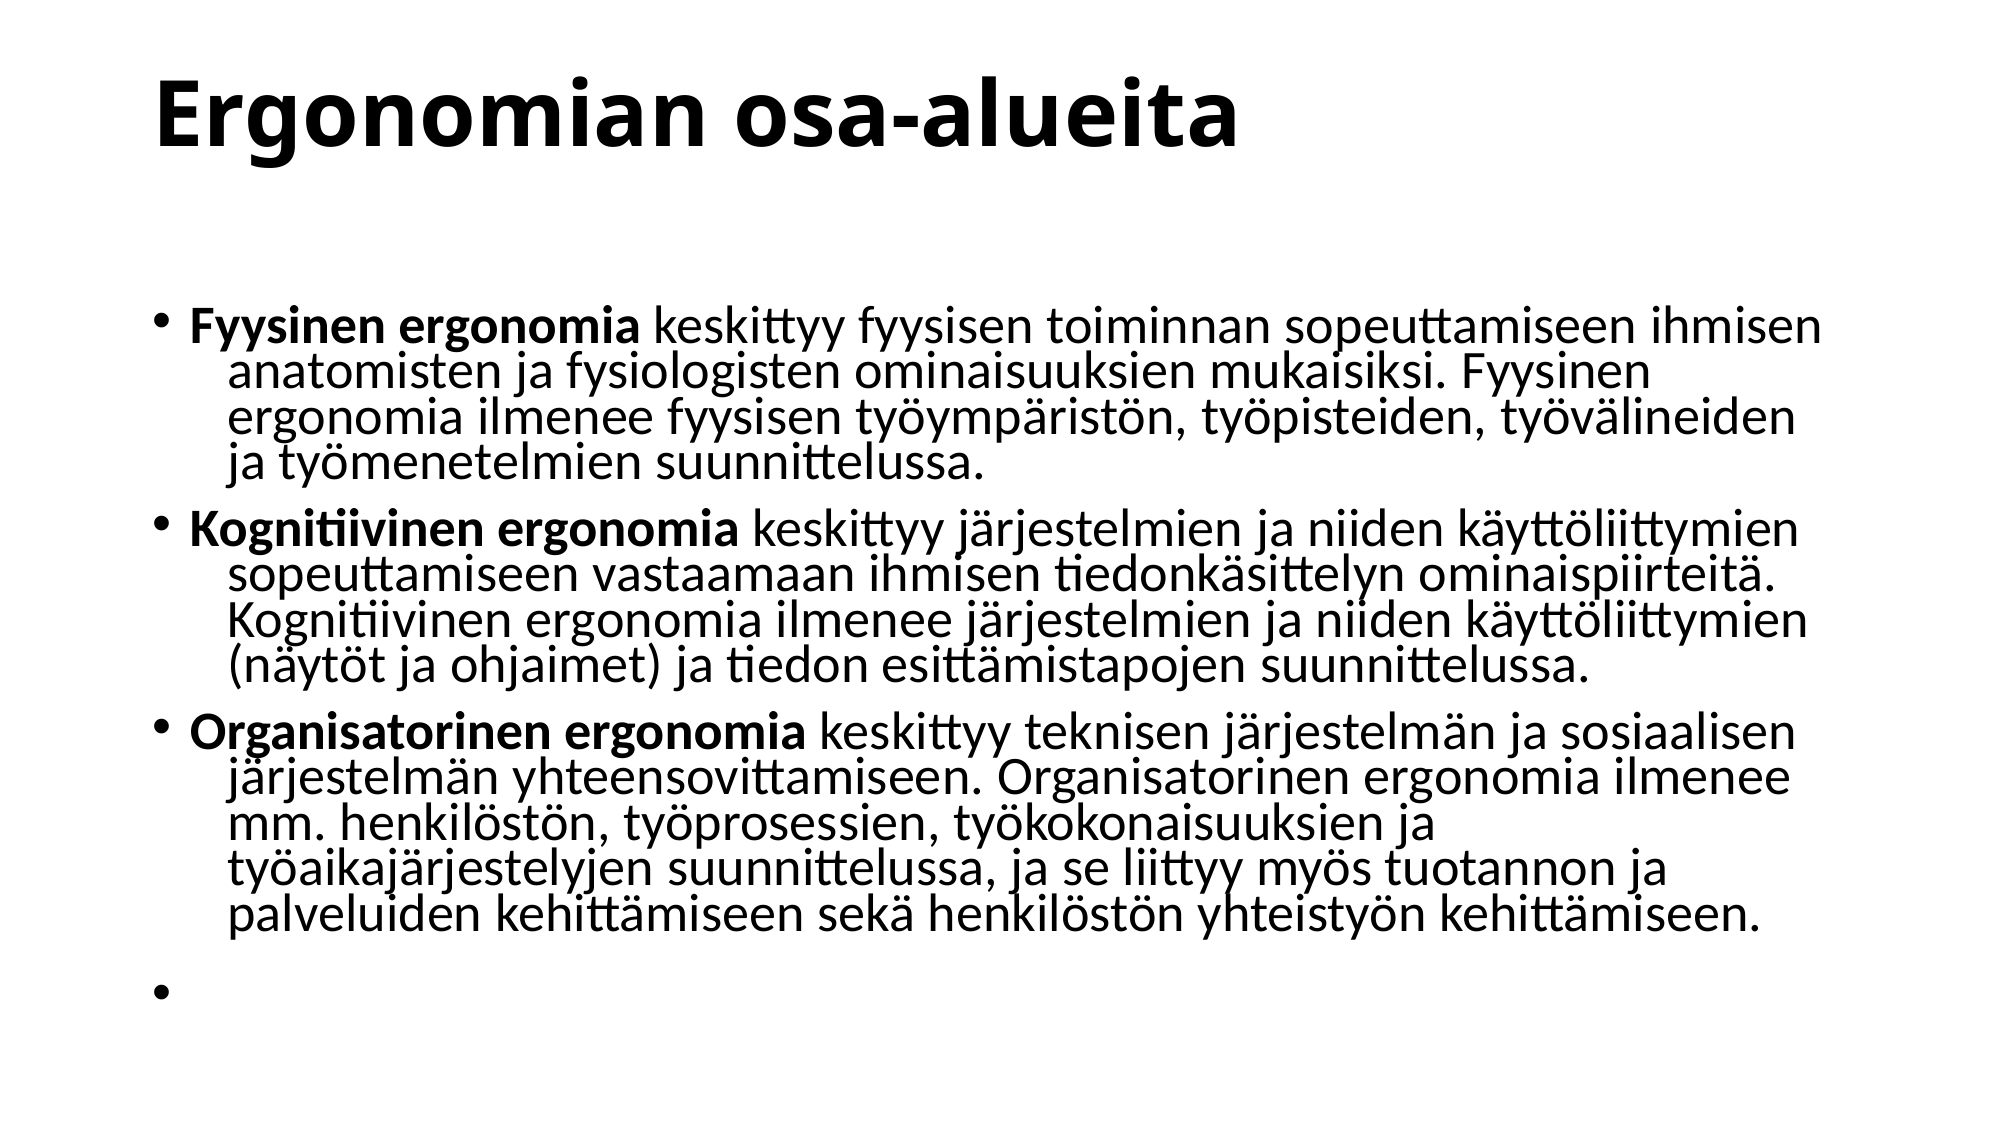

# Ergonomian osa-alueita
Fyysinen ergonomia keskittyy fyysisen toiminnan sopeuttamiseen ihmisen anatomisten ja fysiologisten ominaisuuksien mukaisiksi. Fyysinen ergonomia ilmenee fyysisen työympäristön, työpisteiden, työvälineiden ja työmenetelmien suunnittelussa.
Kognitiivinen ergonomia keskittyy järjestelmien ja niiden käyttöliittymien sopeuttamiseen vastaamaan ihmisen tiedonkäsittelyn ominaispiirteitä. Kognitiivinen ergonomia ilmenee järjestelmien ja niiden käyttöliittymien (näytöt ja ohjaimet) ja tiedon esittämistapojen suunnittelussa.
Organisatorinen ergonomia keskittyy teknisen järjestelmän ja sosiaalisen järjestelmän yhteensovittamiseen. Organisatorinen ergonomia ilmenee mm. henkilöstön, työprosessien, työkokonaisuuksien ja työaikajärjestelyjen suunnittelussa, ja se liittyy myös tuotannon ja palveluiden kehittämiseen sekä henkilöstön yhteistyön kehittämiseen.